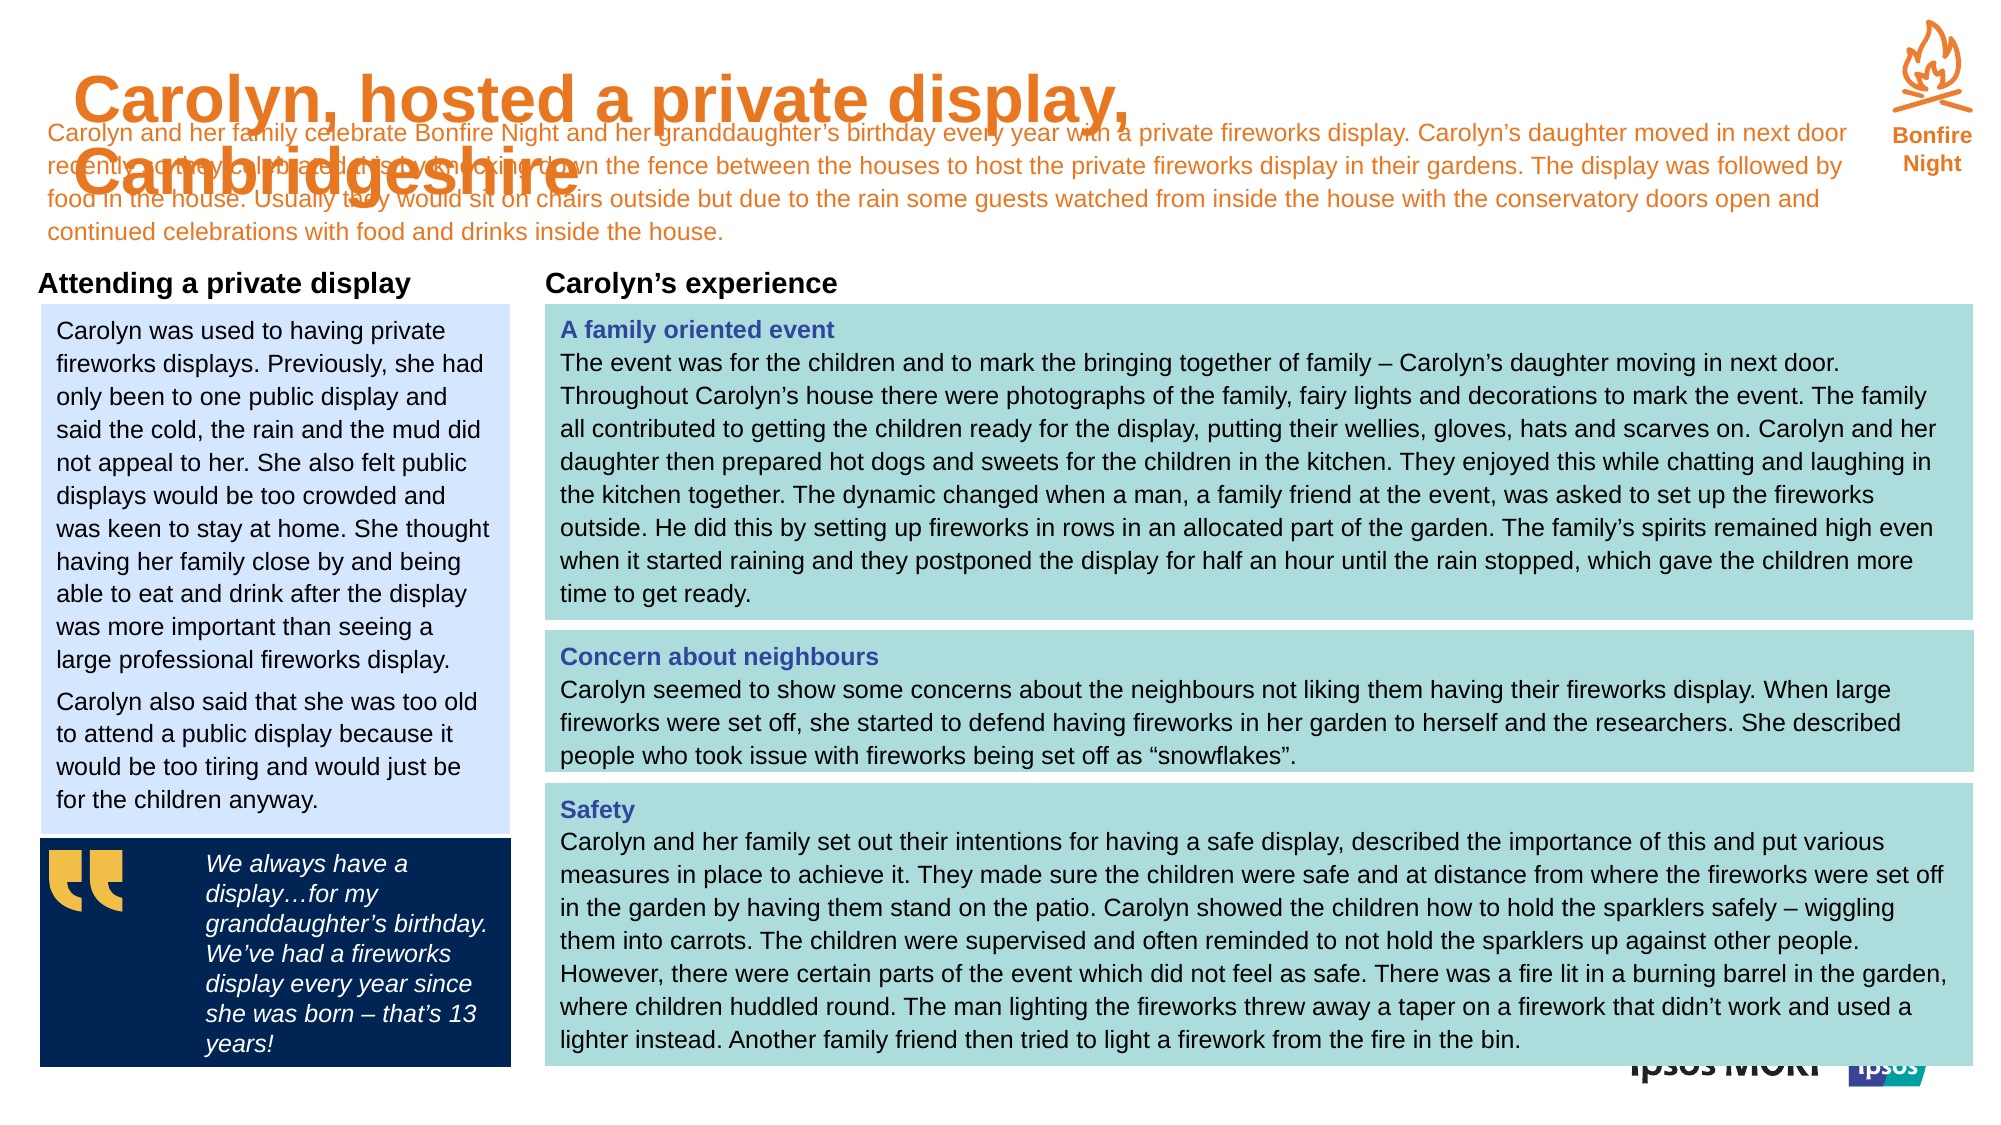

# Carolyn, hosted a private display, Cambridgeshire
Carolyn and her family celebrate Bonfire Night and her granddaughter’s birthday every year with a private fireworks display. Carolyn’s daughter moved in next door recently so they celebrated this by knocking down the fence between the houses to host the private fireworks display in their gardens. The display was followed by food in the house. Usually they would sit on chairs outside but due to the rain some guests watched from inside the house with the conservatory doors open and continued celebrations with food and drinks inside the house.
Bonfire Night
Attending a private display
Carolyn’s experience
A family oriented event
The event was for the children and to mark the bringing together of family – Carolyn’s daughter moving in next door. Throughout Carolyn’s house there were photographs of the family, fairy lights and decorations to mark the event. The family all contributed to getting the children ready for the display, putting their wellies, gloves, hats and scarves on. Carolyn and her daughter then prepared hot dogs and sweets for the children in the kitchen. They enjoyed this while chatting and laughing in the kitchen together. The dynamic changed when a man, a family friend at the event, was asked to set up the fireworks outside. He did this by setting up fireworks in rows in an allocated part of the garden. The family’s spirits remained high even when it started raining and they postponed the display for half an hour until the rain stopped, which gave the children more time to get ready.
Carolyn was used to having private fireworks displays. Previously, she had only been to one public display and said the cold, the rain and the mud did not appeal to her. She also felt public displays would be too crowded and was keen to stay at home. She thought having her family close by and being able to eat and drink after the display was more important than seeing a large professional fireworks display.
Carolyn also said that she was too old to attend a public display because it would be too tiring and would just be for the children anyway.
Concern about neighbours
Carolyn seemed to show some concerns about the neighbours not liking them having their fireworks display. When large fireworks were set off, she started to defend having fireworks in her garden to herself and the researchers. She described people who took issue with fireworks being set off as “snowflakes”.
Safety
Carolyn and her family set out their intentions for having a safe display, described the importance of this and put various measures in place to achieve it. They made sure the children were safe and at distance from where the fireworks were set off in the garden by having them stand on the patio. Carolyn showed the children how to hold the sparklers safely – wiggling them into carrots. The children were supervised and often reminded to not hold the sparklers up against other people. However, there were certain parts of the event which did not feel as safe. There was a fire lit in a burning barrel in the garden, where children huddled round. The man lighting the fireworks threw away a taper on a firework that didn’t work and used a lighter instead. Another family friend then tried to light a firework from the fire in the bin.
We always have a display…for my granddaughter’s birthday. We’ve had a fireworks display every year since she was born – that’s 13 years!